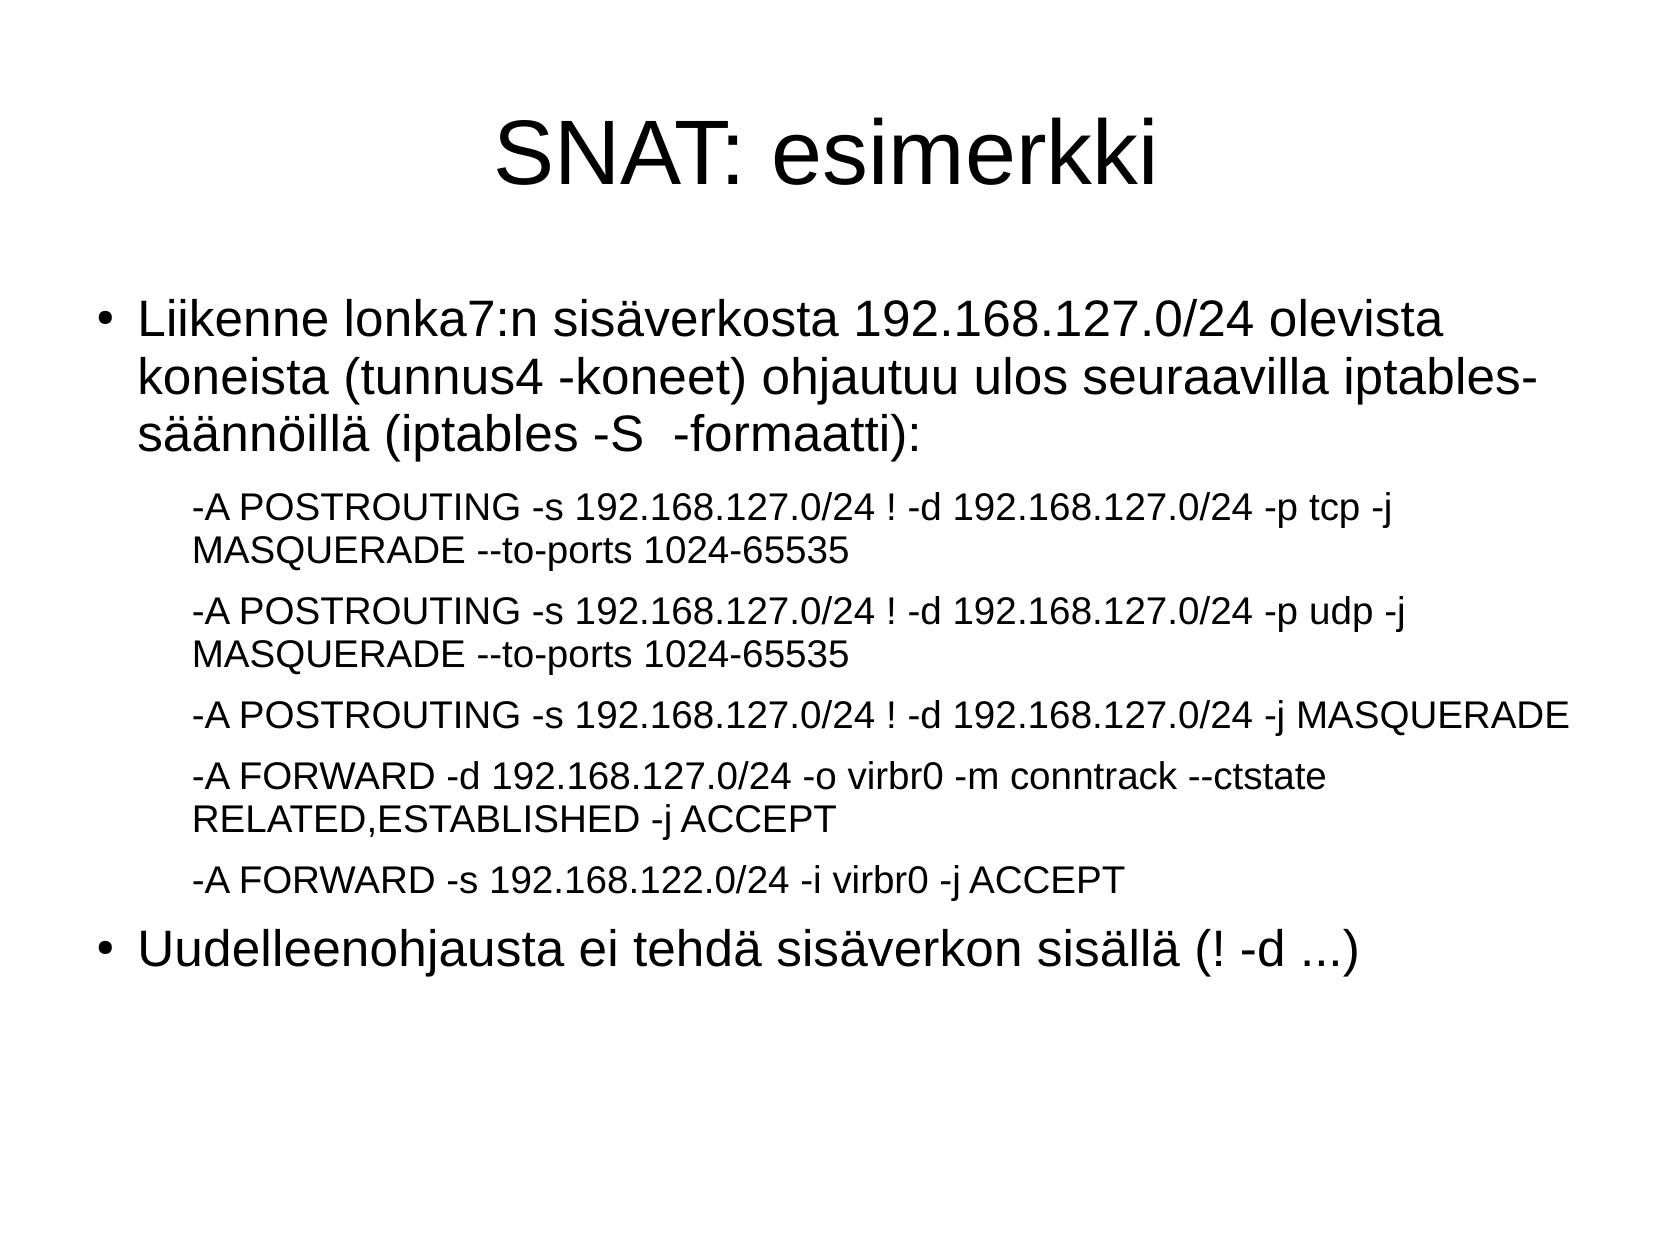

# SNAT: esimerkki
Liikenne lonka7:n sisäverkosta 192.168.127.0/24 olevista koneista (tunnus4 -koneet) ohjautuu ulos seuraavilla iptables-säännöillä (iptables -S -formaatti):
-A POSTROUTING -s 192.168.127.0/24 ! -d 192.168.127.0/24 -p tcp -j MASQUERADE --to-ports 1024-65535
-A POSTROUTING -s 192.168.127.0/24 ! -d 192.168.127.0/24 -p udp -j MASQUERADE --to-ports 1024-65535
-A POSTROUTING -s 192.168.127.0/24 ! -d 192.168.127.0/24 -j MASQUERADE
-A FORWARD -d 192.168.127.0/24 -o virbr0 -m conntrack --ctstate RELATED,ESTABLISHED -j ACCEPT
-A FORWARD -s 192.168.122.0/24 -i virbr0 -j ACCEPT
Uudelleenohjausta ei tehdä sisäverkon sisällä (! -d ...)